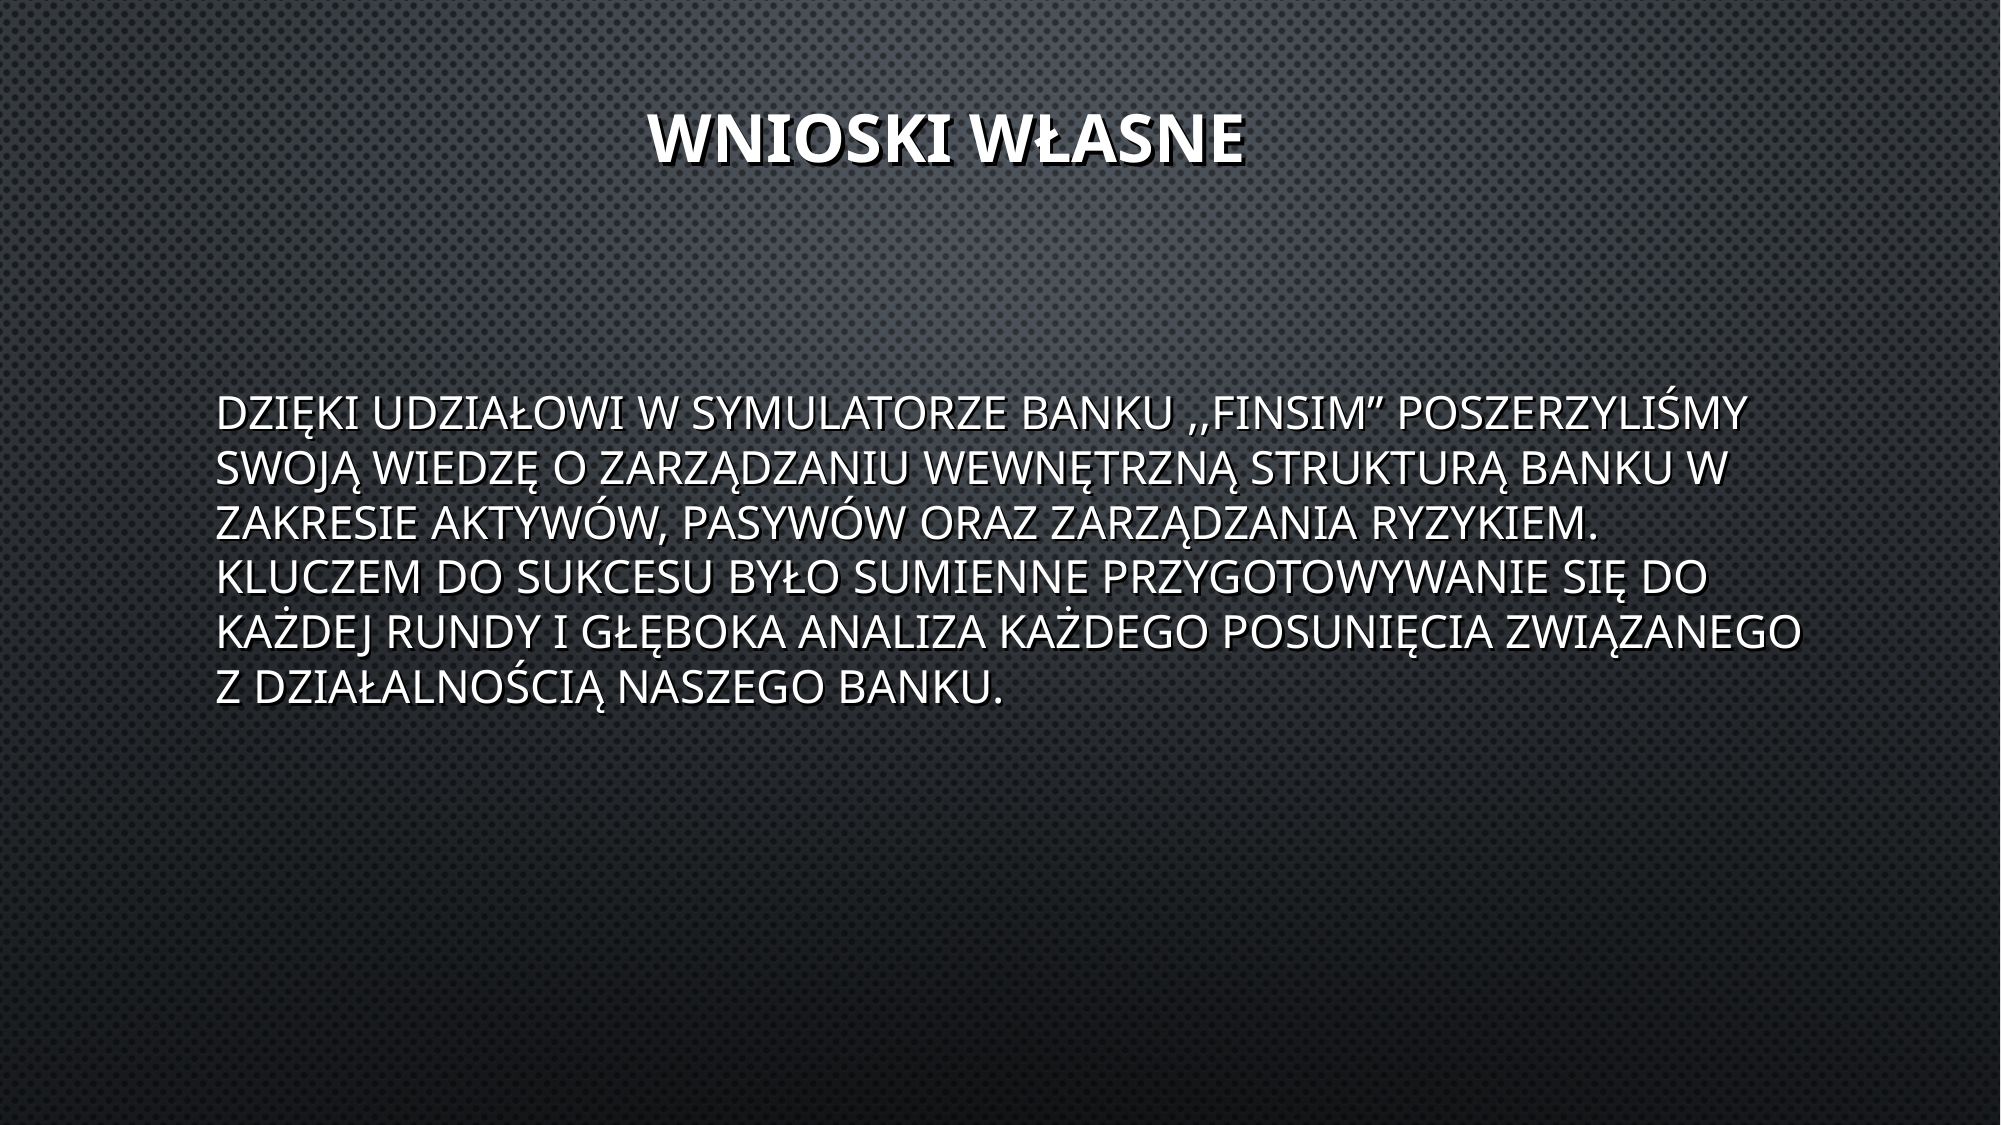

# Wnioski Własne
Dzięki udziałowi w symulatorze banku ,,finsim” poszerzyliśmy swoją wiedzę o zarządzaniu wewnętrzną strukturą banku w zakresie aktywów, pasywów oraz zarządzania ryzykiem. Kluczem do sukcesu było sumienne przygotowywanie się do każdej rundy i głęboka analiza każdego posunięcia związanego z działalnością naszego banku.